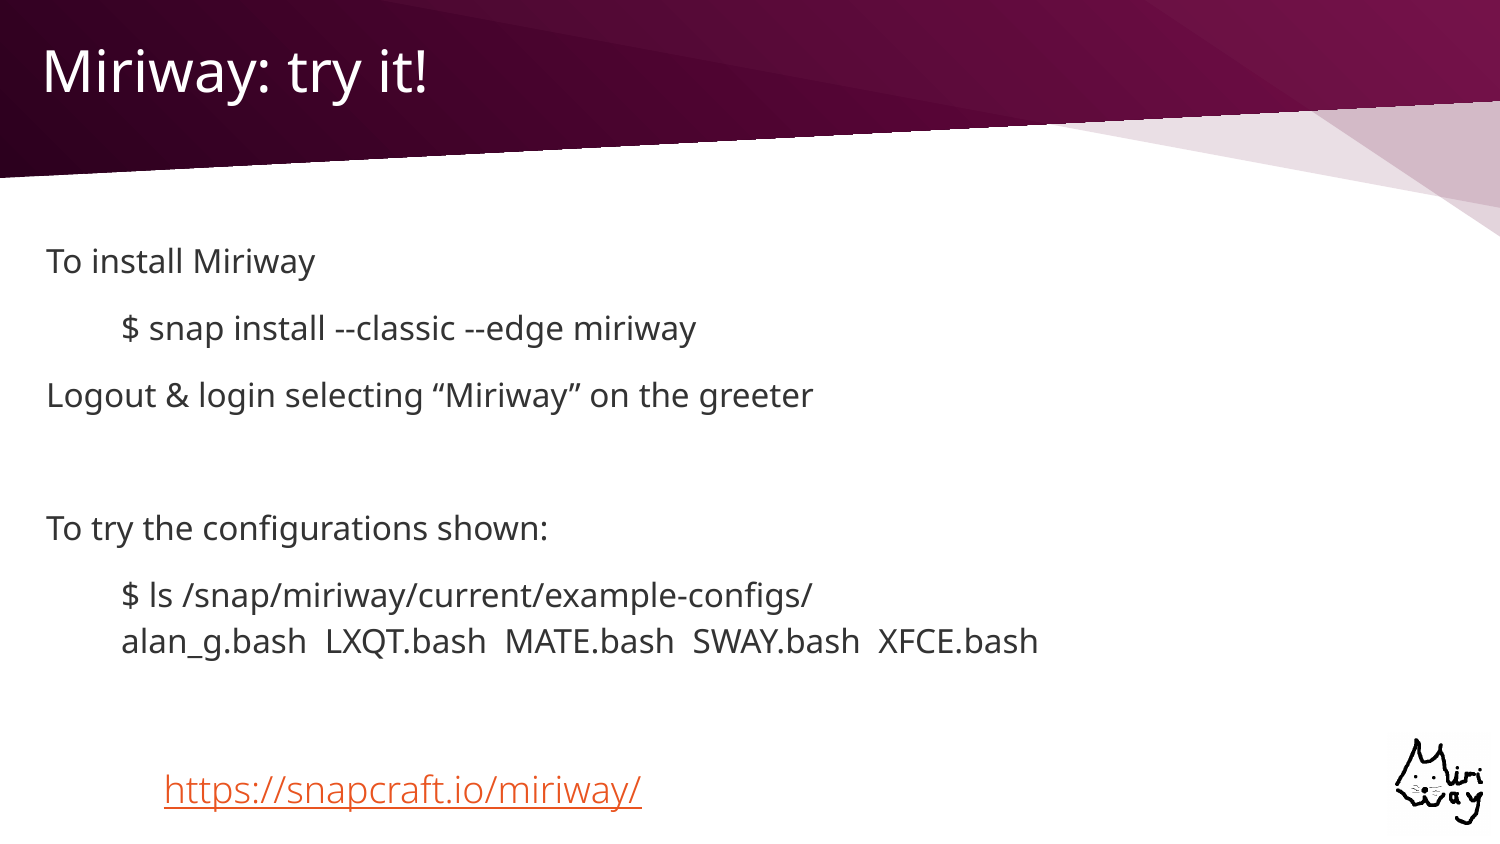

Miriway: try it!
# To install Miriway
$ snap install --classic --edge miriway
Logout & login selecting “Miriway” on the greeter
To try the configurations shown:
$ ls /snap/miriway/current/example-configs/
alan_g.bash LXQT.bash MATE.bash SWAY.bash XFCE.bash
https://snapcraft.io/miriway/